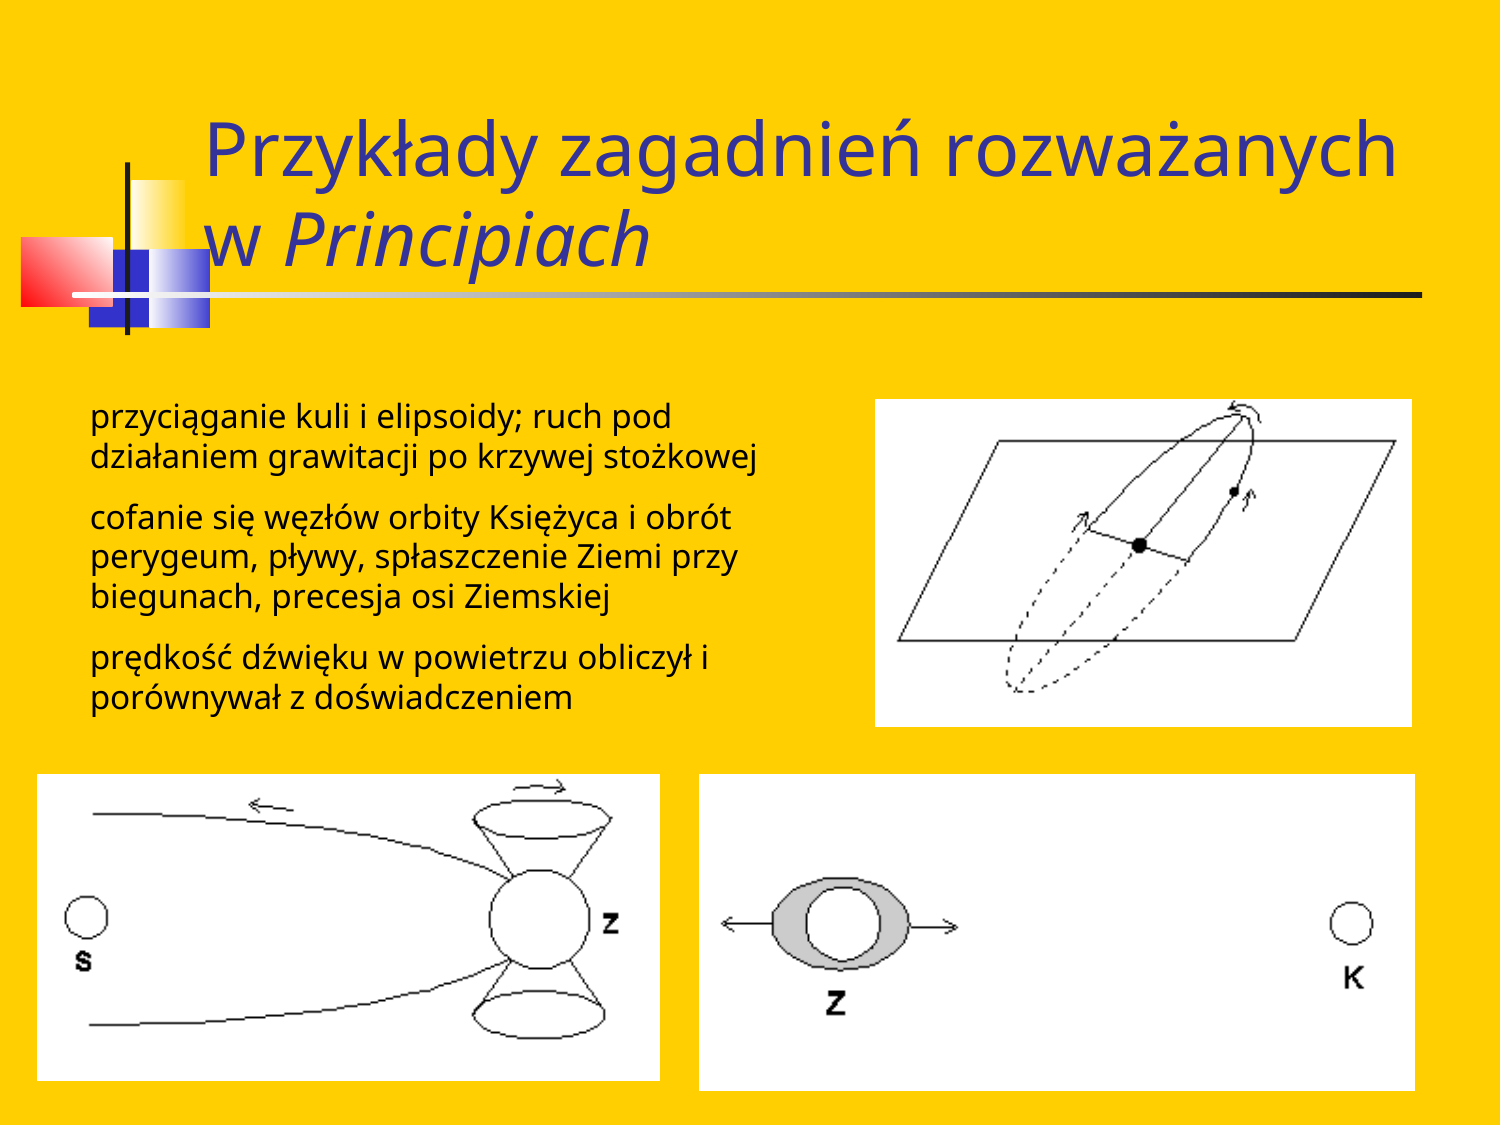

# Przykłady zagadnień rozważanych w Principiach
przyciąganie kuli i elipsoidy; ruch pod działaniem grawitacji po krzywej stożkowej
cofanie się węzłów orbity Księżyca i obrót perygeum, pływy, spłaszczenie Ziemi przy biegunach, precesja osi Ziemskiej
prędkość dźwięku w powietrzu obliczył i porównywał z doświadczeniem